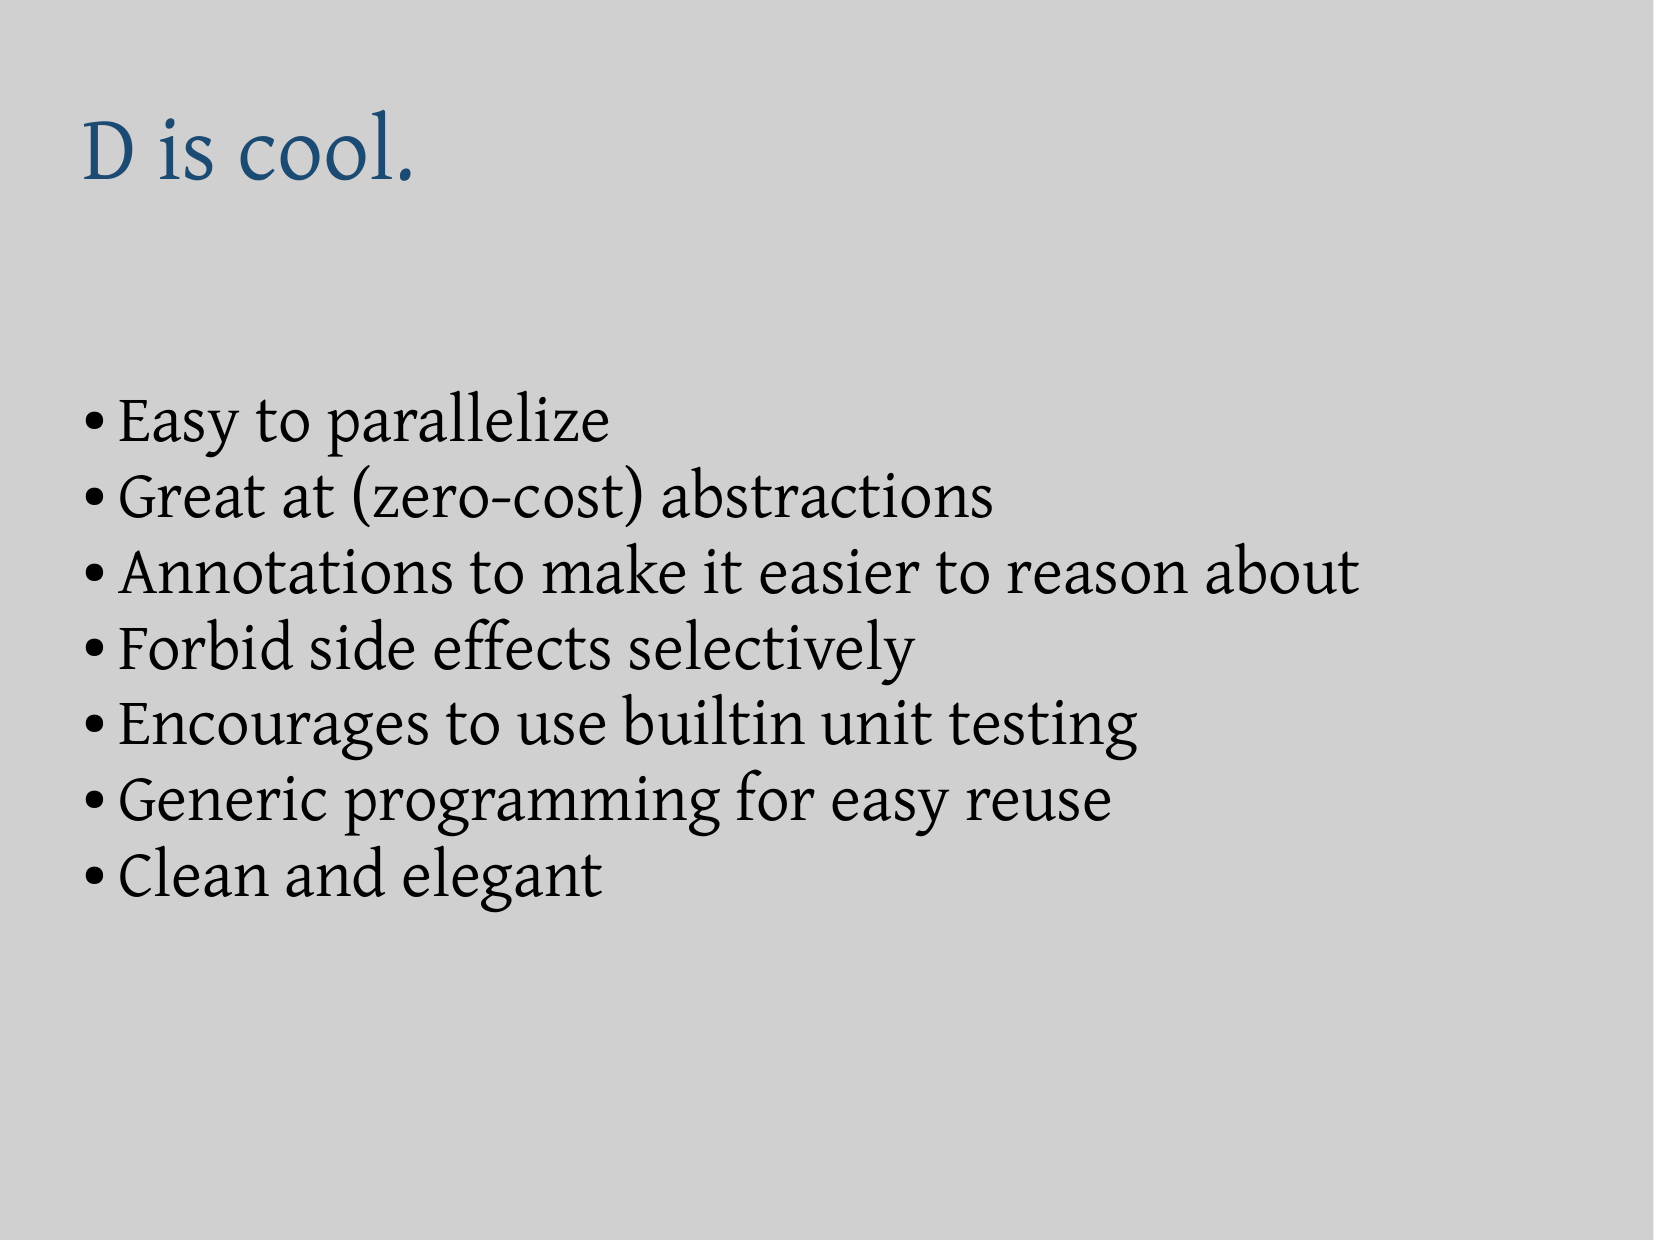

# D is cool.
Easy to parallelize
Great at (zero-cost) abstractions
Annotations to make it easier to reason about
Forbid side effects selectively
Encourages to use builtin unit testing
Generic programming for easy reuse
Clean and elegant